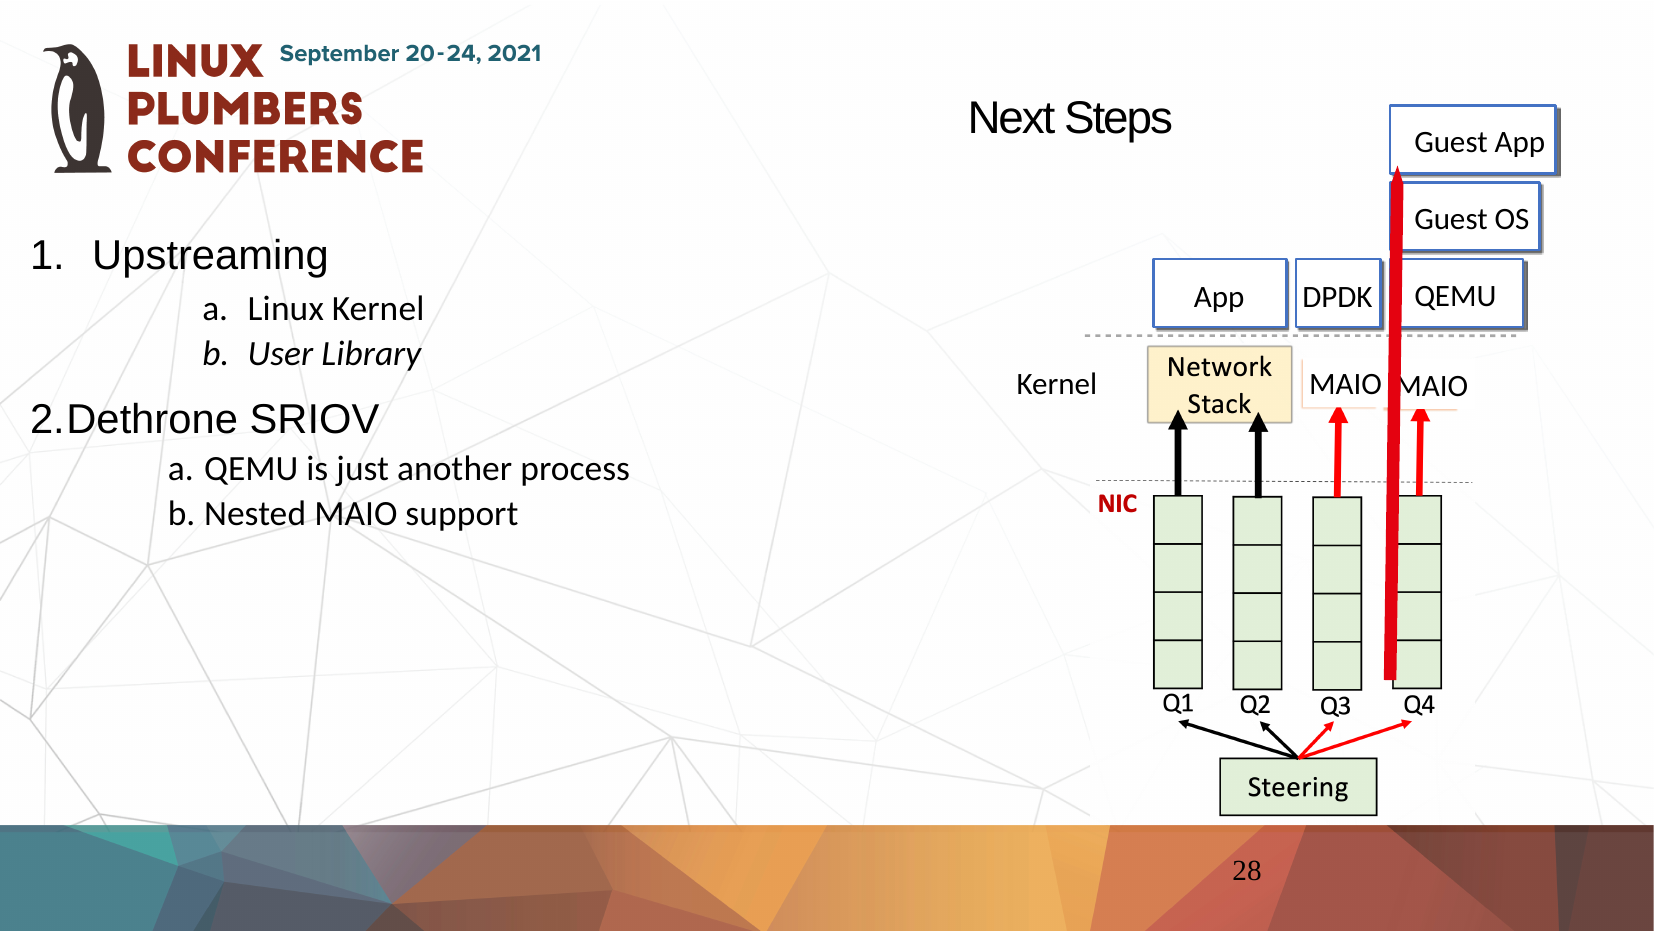

# Next Steps
Guest App
Guest OS
Upstreaming
Linux Kernel
User Library
Dethrone SRIOV
QEMU is just another process
Nested MAIO support
App
DPDK
QEMU
Kernel
MAIO
MAIO